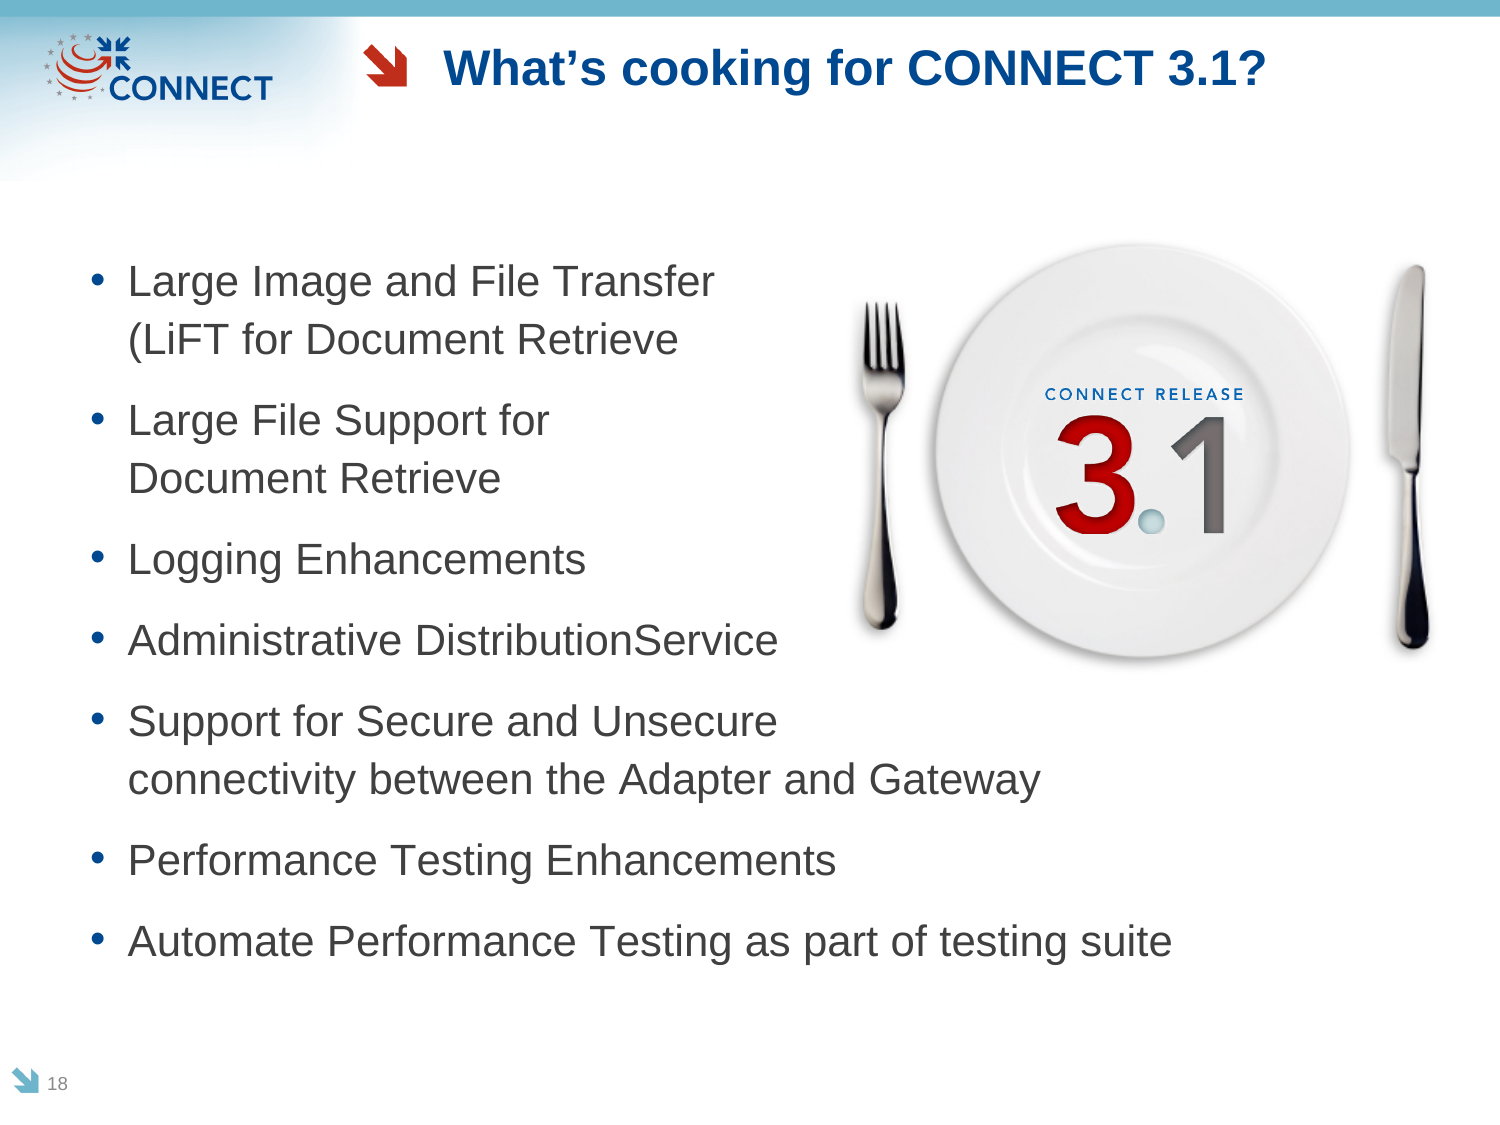

# What’s cooking for CONNECT 3.1?
Large Image and File Transfer
(LiFT for Document Retrieve
Large File Support for
Document Retrieve
Logging Enhancements
Administrative DistributionService
Support for Secure and Unsecure
connectivity between the Adapter and Gateway
Performance Testing Enhancements
Automate Performance Testing as part of testing suite